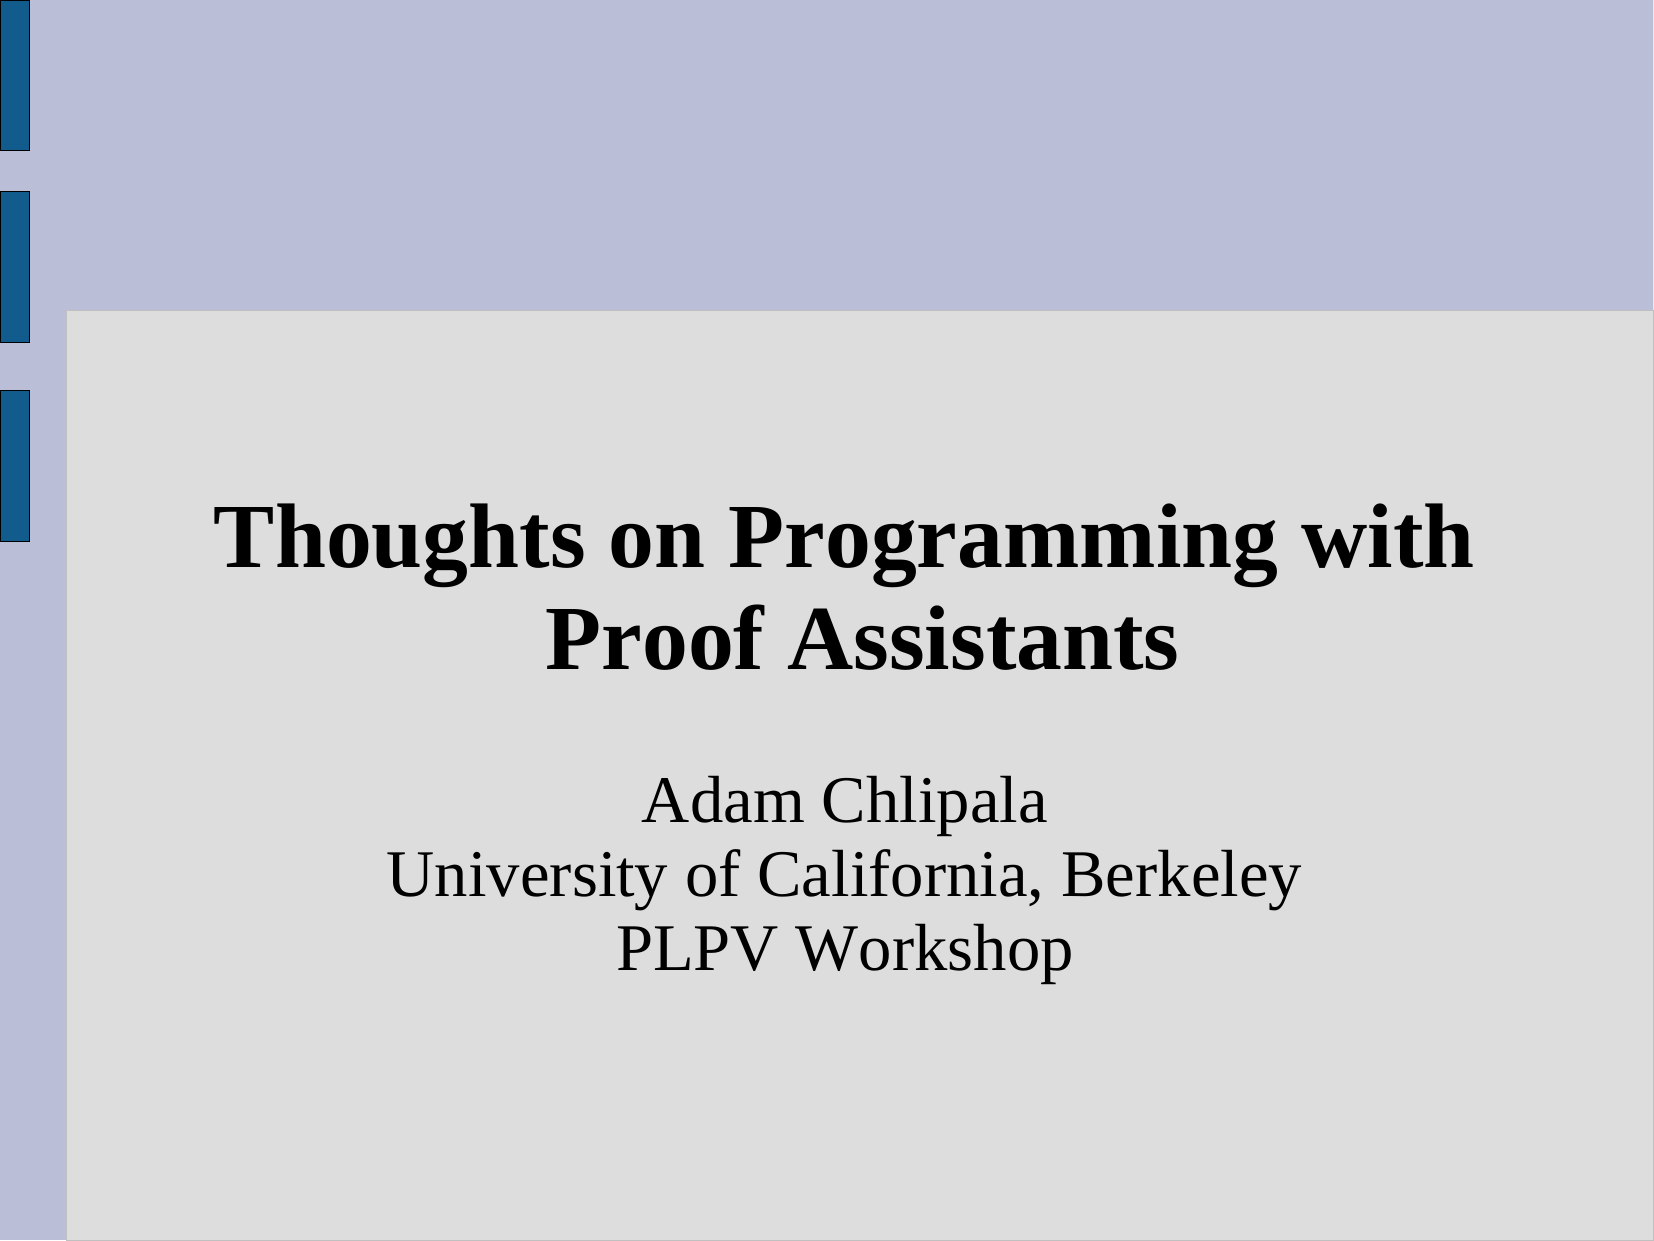

#
Thoughts on Programming with Proof Assistants
Adam Chlipala
University of California, Berkeley
PLPV Workshop